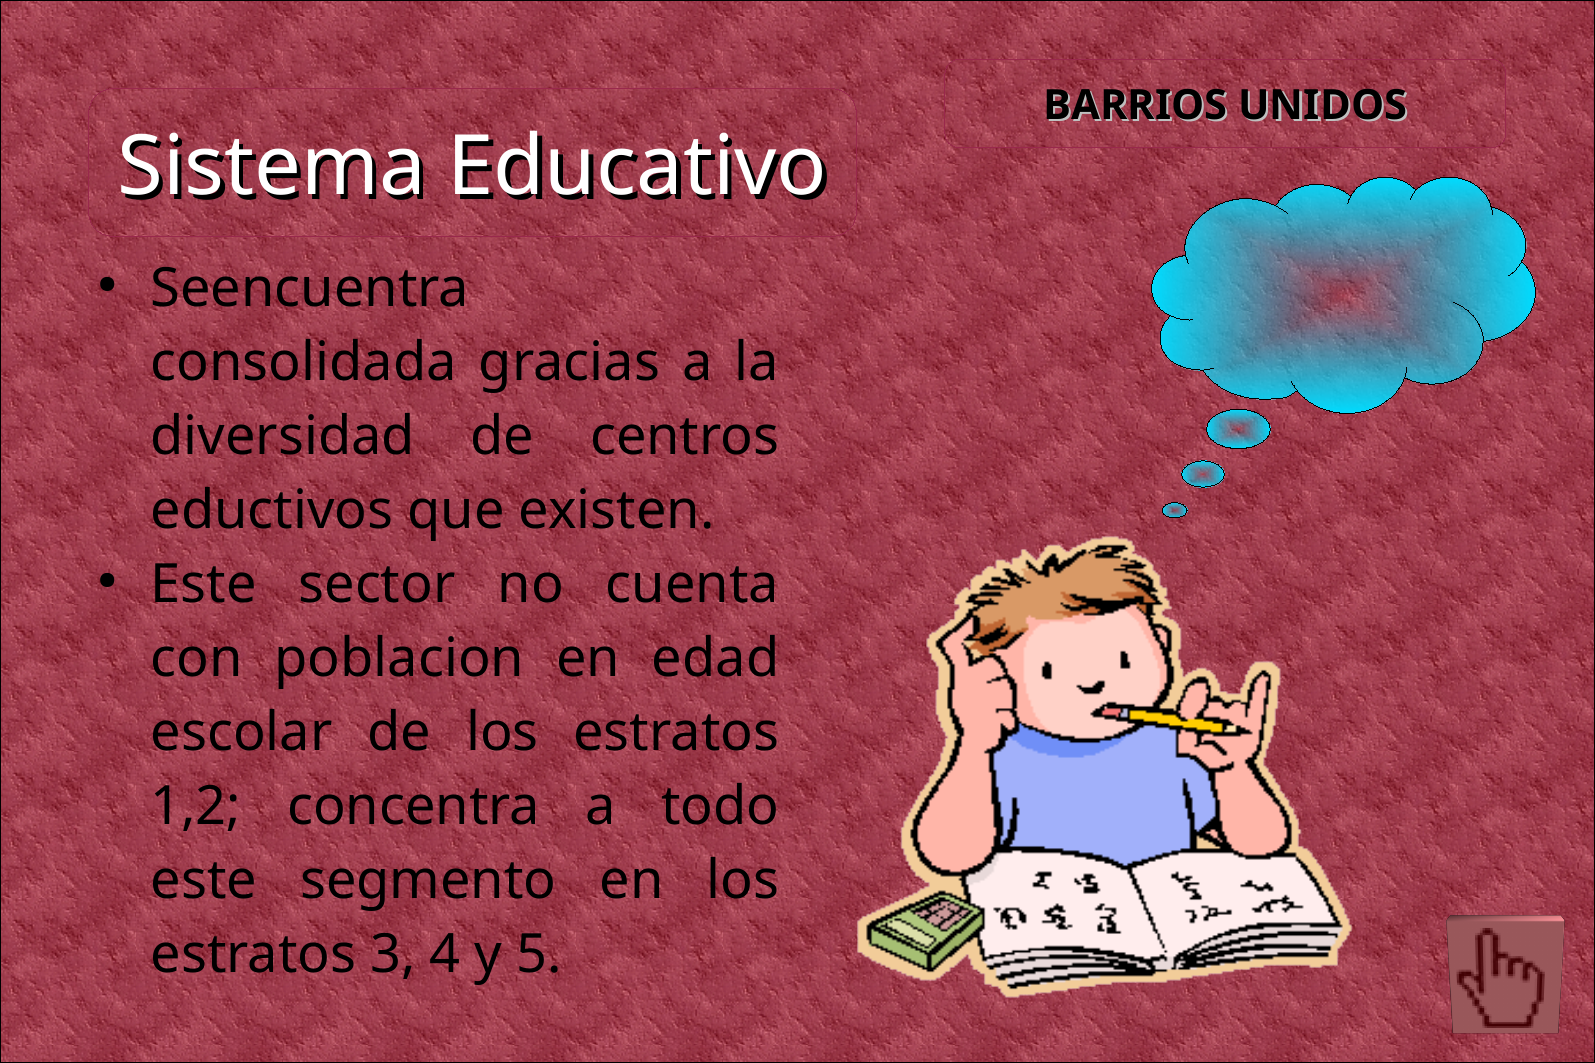

BARRIOS UNIDOS
Sistema Educativo
# Seencuentra consolidada gracias a la diversidad de centros eductivos que existen.
Este sector no cuenta con poblacion en edad escolar de los estratos 1,2; concentra a todo este segmento en los estratos 3, 4 y 5.